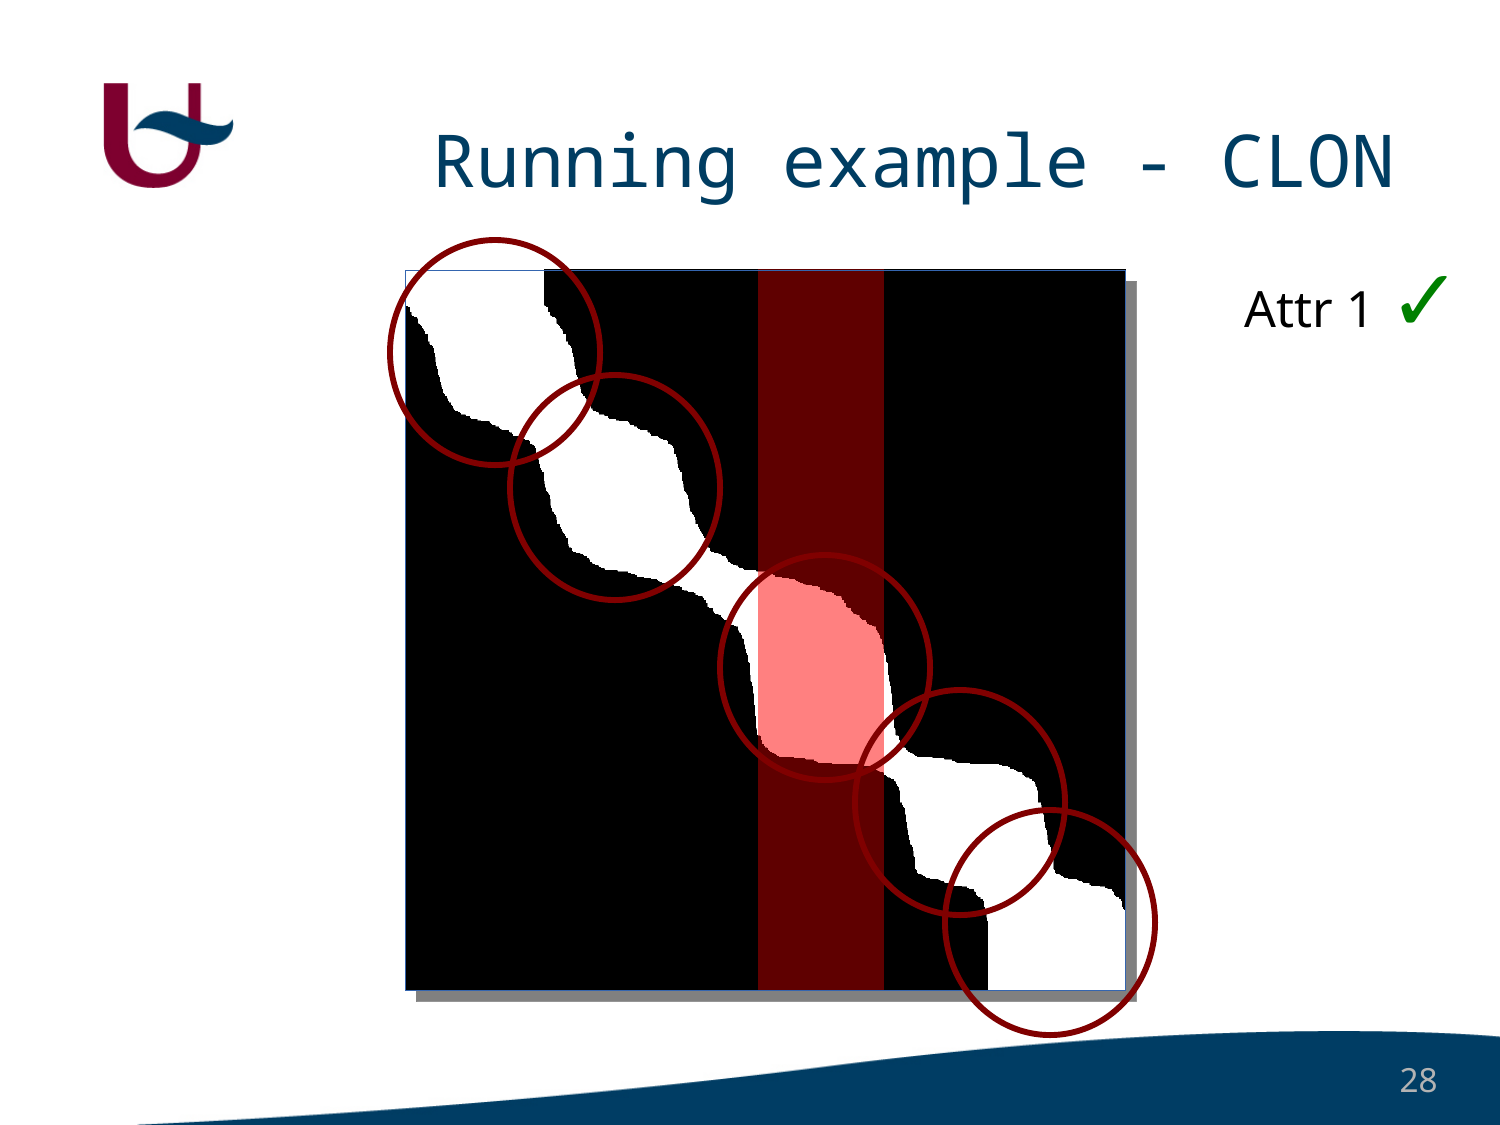

# Running example - CLON
✓
Attr 1